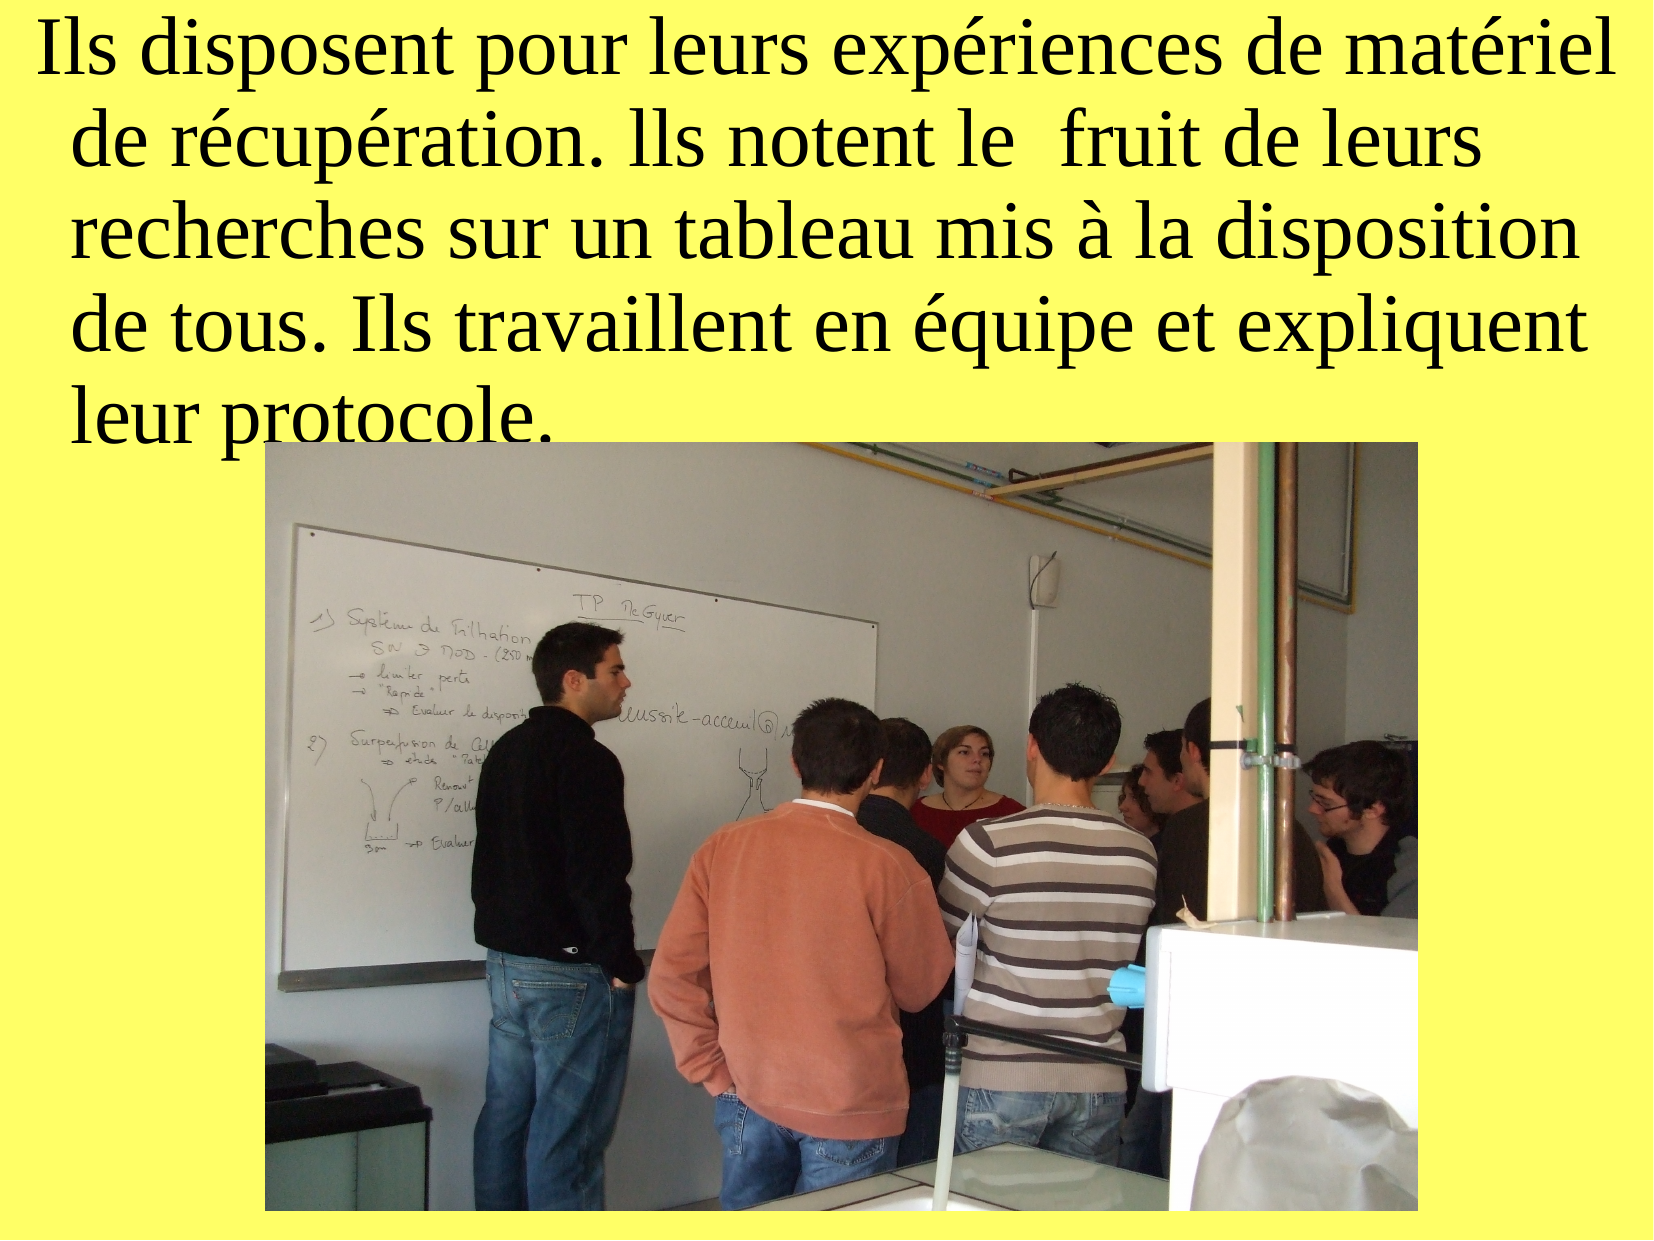

# Ils disposent pour leurs expériences de matériel de récupération. lls notent le fruit de leurs recherches sur un tableau mis à la disposition de tous. Ils travaillent en équipe et expliquent leur protocole.